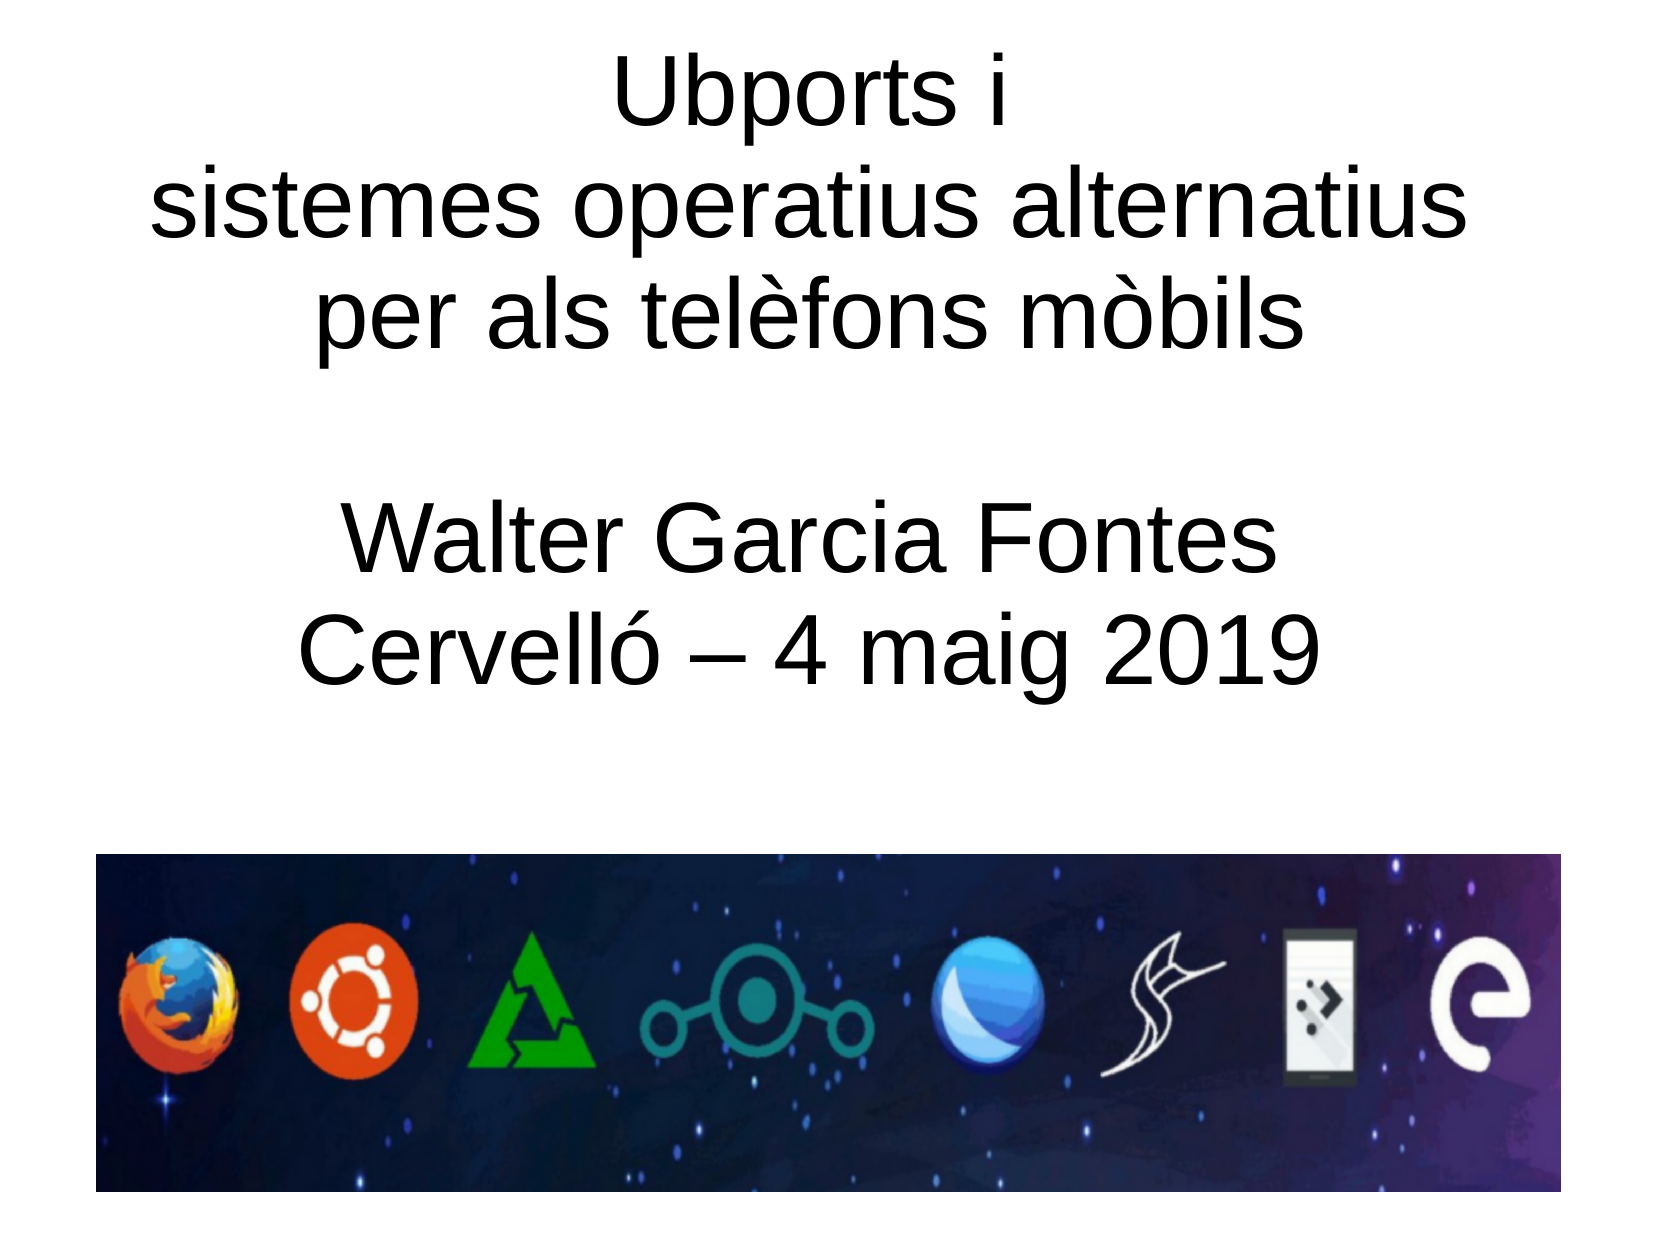

Ubports i
sistemes operatius alternatius
per als telèfons mòbils
Walter Garcia Fontes
Cervelló – 4 maig 2019